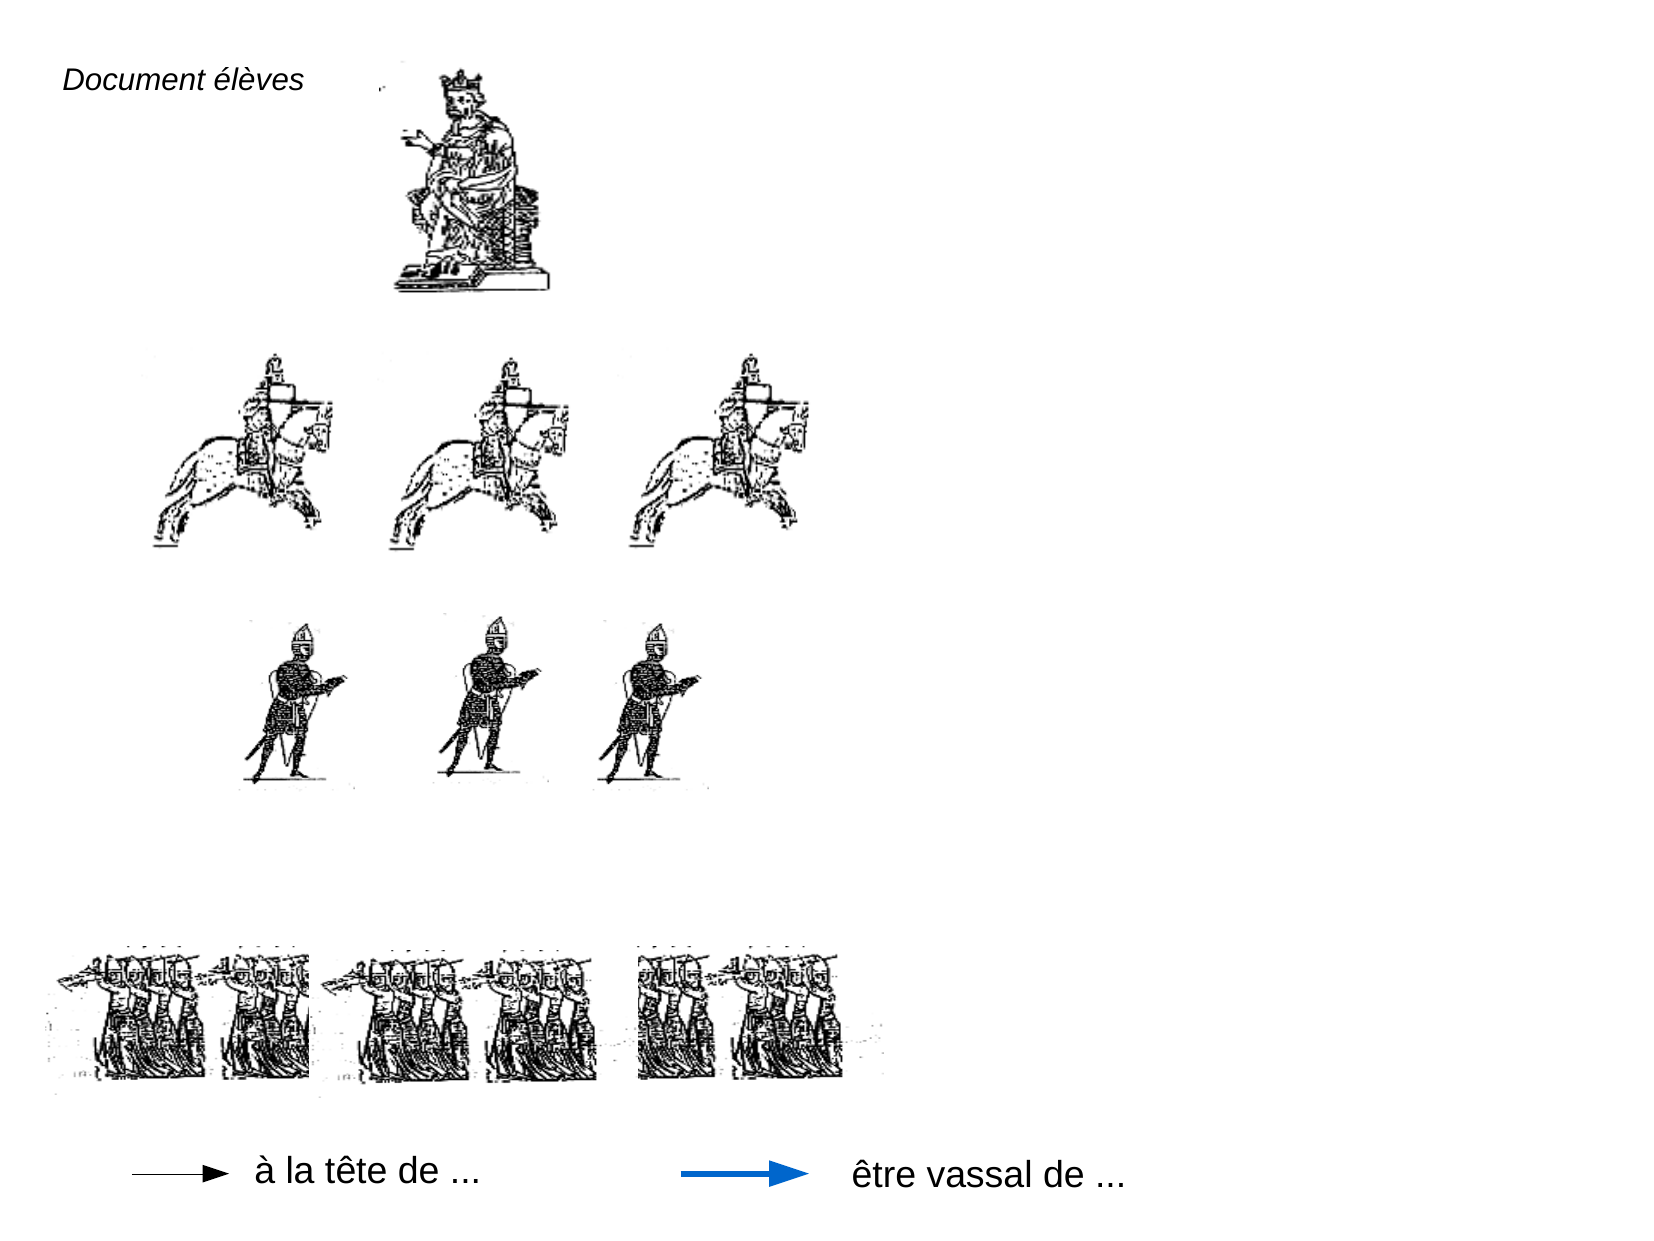

Document élèves
à la tête de ...
être vassal de ...